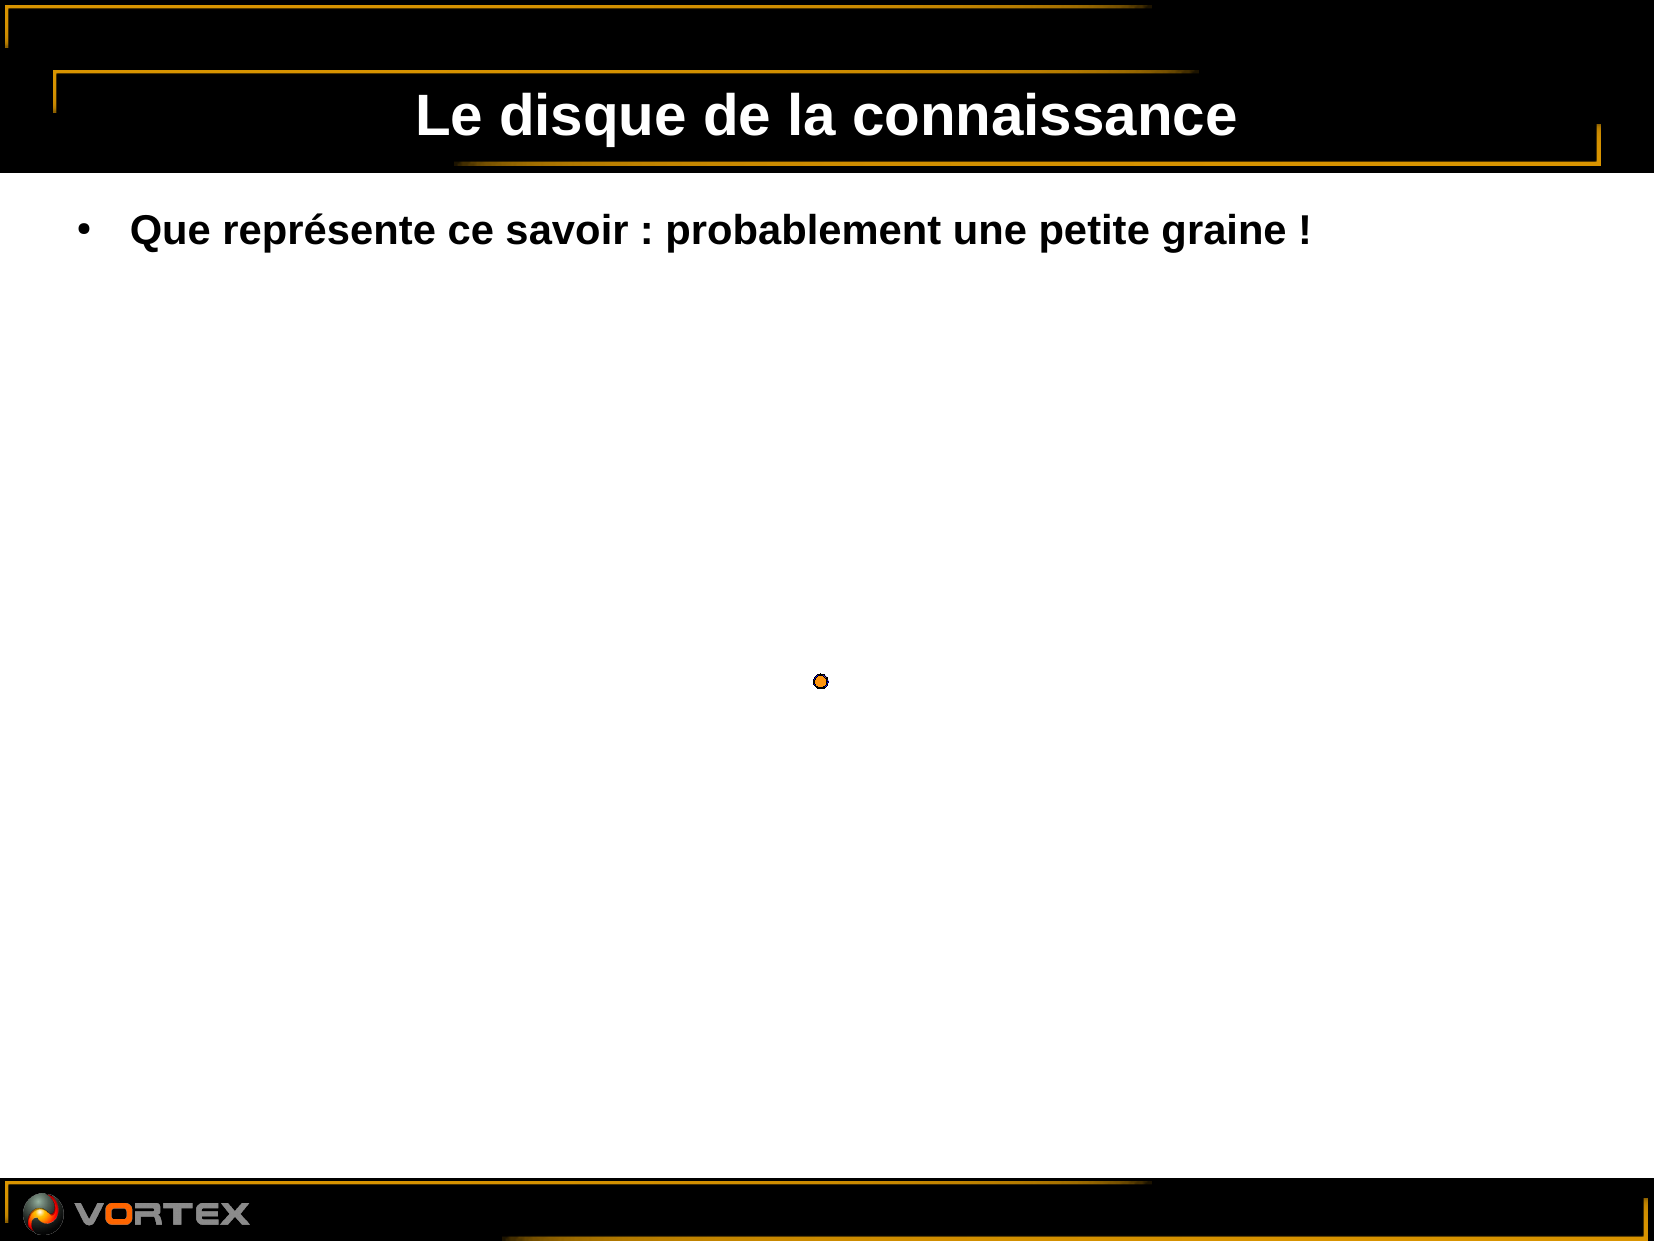

# Le disque de la connaissance
Que représente ce savoir : probablement une petite graine !